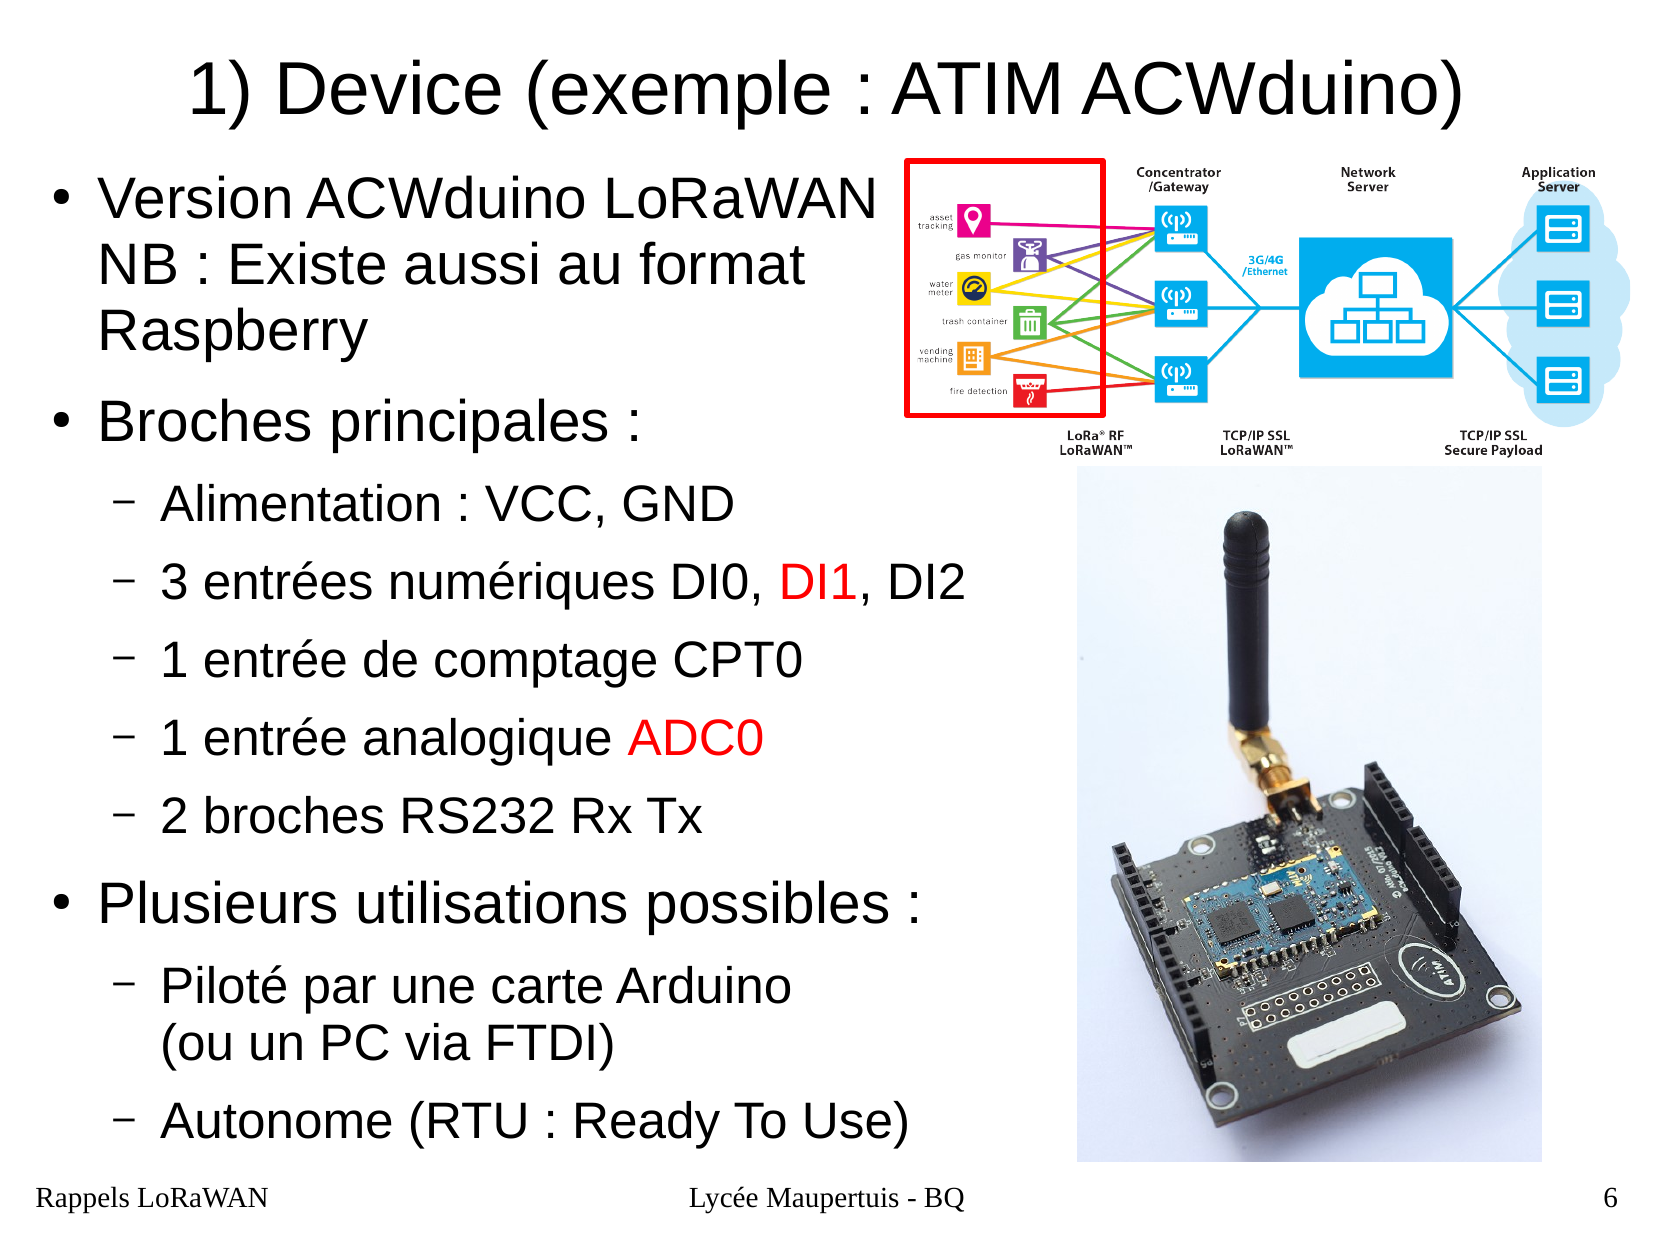

# 1) Device (exemple : ATIM ACWduino)
Version ACWduino LoRaWAN
NB : Existe aussi au format Raspberry
Broches principales :
Alimentation : VCC, GND
3 entrées numériques DI0, DI1, DI2
1 entrée de comptage CPT0
1 entrée analogique ADC0
2 broches RS232 Rx Tx
Plusieurs utilisations possibles :
Piloté par une carte Arduino
(ou un PC via FTDI)
Autonome (RTU : Ready To Use)
Rappels LoRaWAN
Lycée Maupertuis - BQ
6